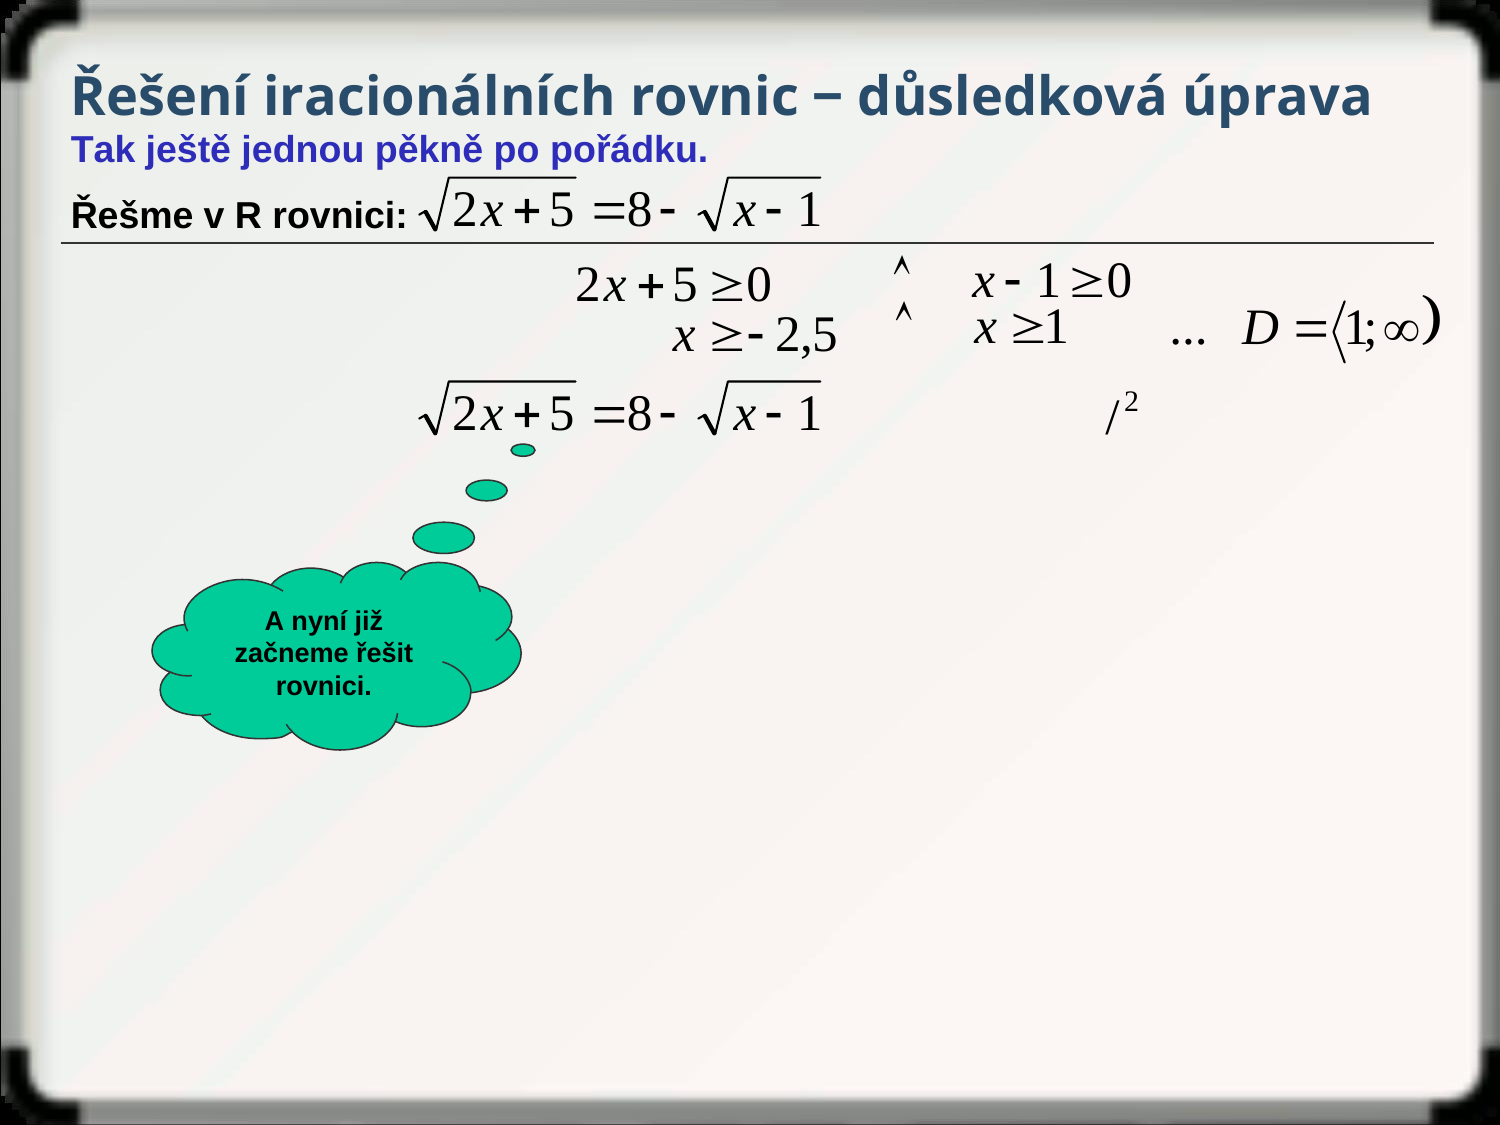

Řešení iracionálních rovnic ‒ důsledková úprava
Tak ještě jednou pěkně po pořádku.
Řešme v R rovnici:
A nyní již začneme řešit rovnici.